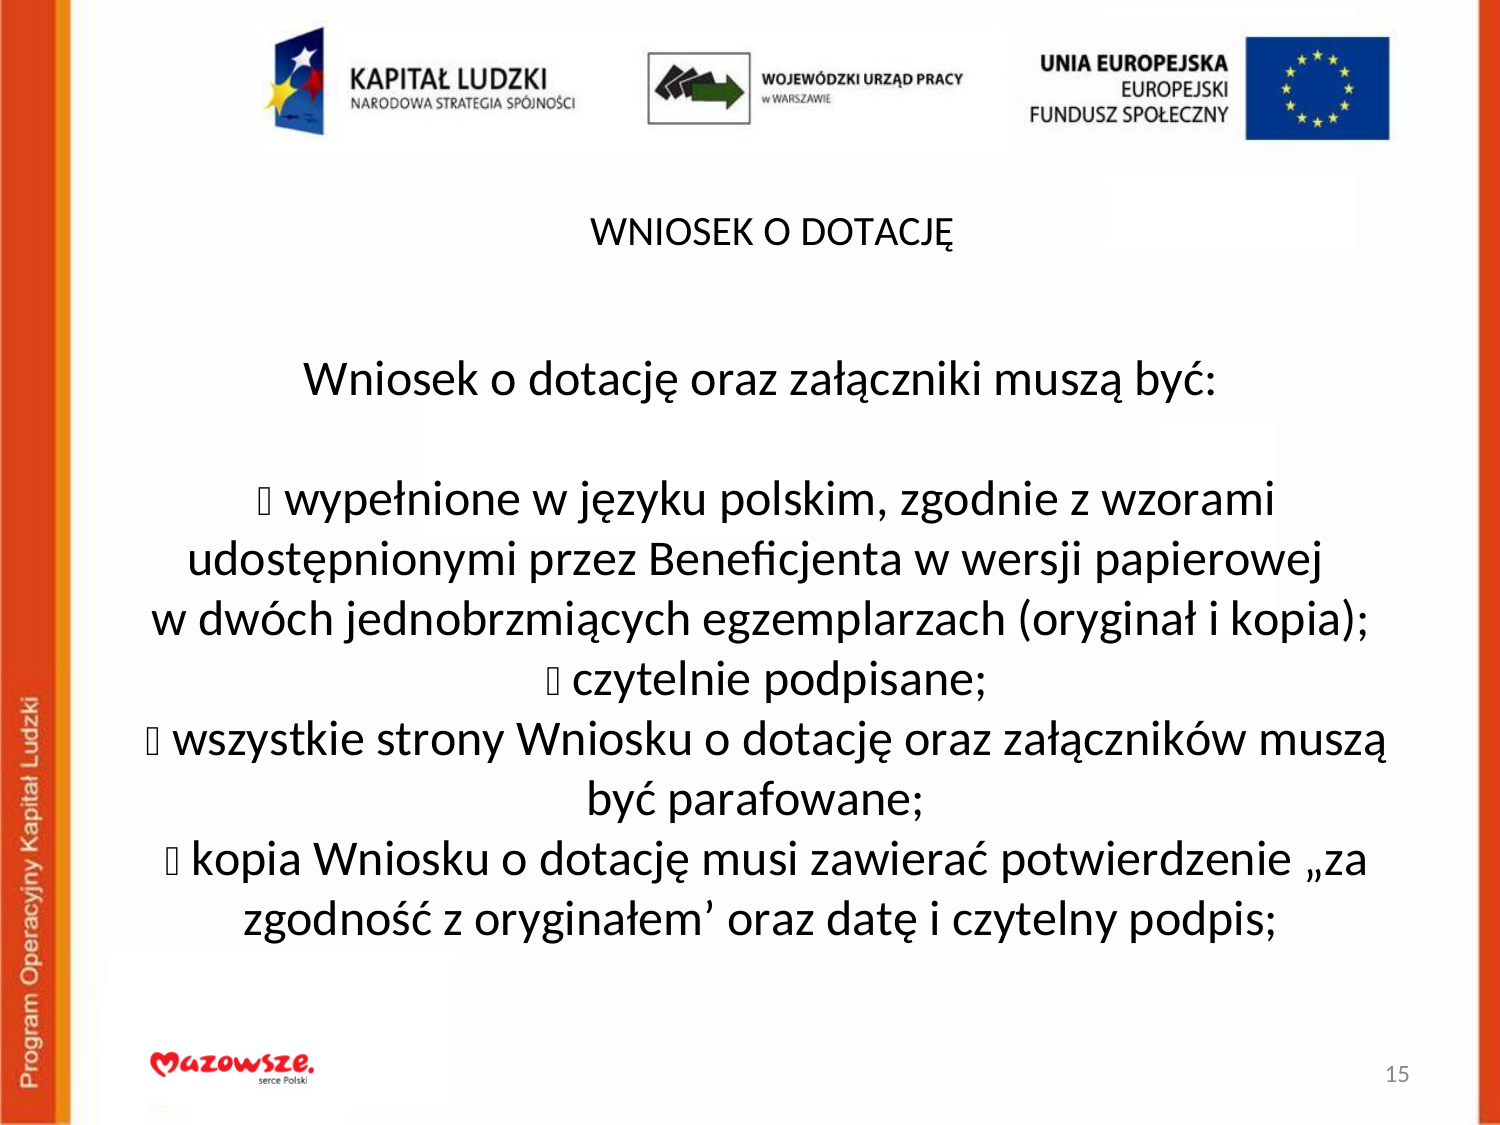

WNIOSEK O DOTACJĘ
# Wniosek o dotację oraz załączniki muszą być: wypełnione w języku polskim, zgodnie z wzorami udostępnionymi przez Beneficjenta w wersji papierowej w dwóch jednobrzmiących egzemplarzach (oryginał i kopia); czytelnie podpisane; wszystkie strony Wniosku o dotację oraz załączników muszą być parafowane; kopia Wniosku o dotację musi zawierać potwierdzenie „za zgodność z oryginałem’ oraz datę i czytelny podpis;